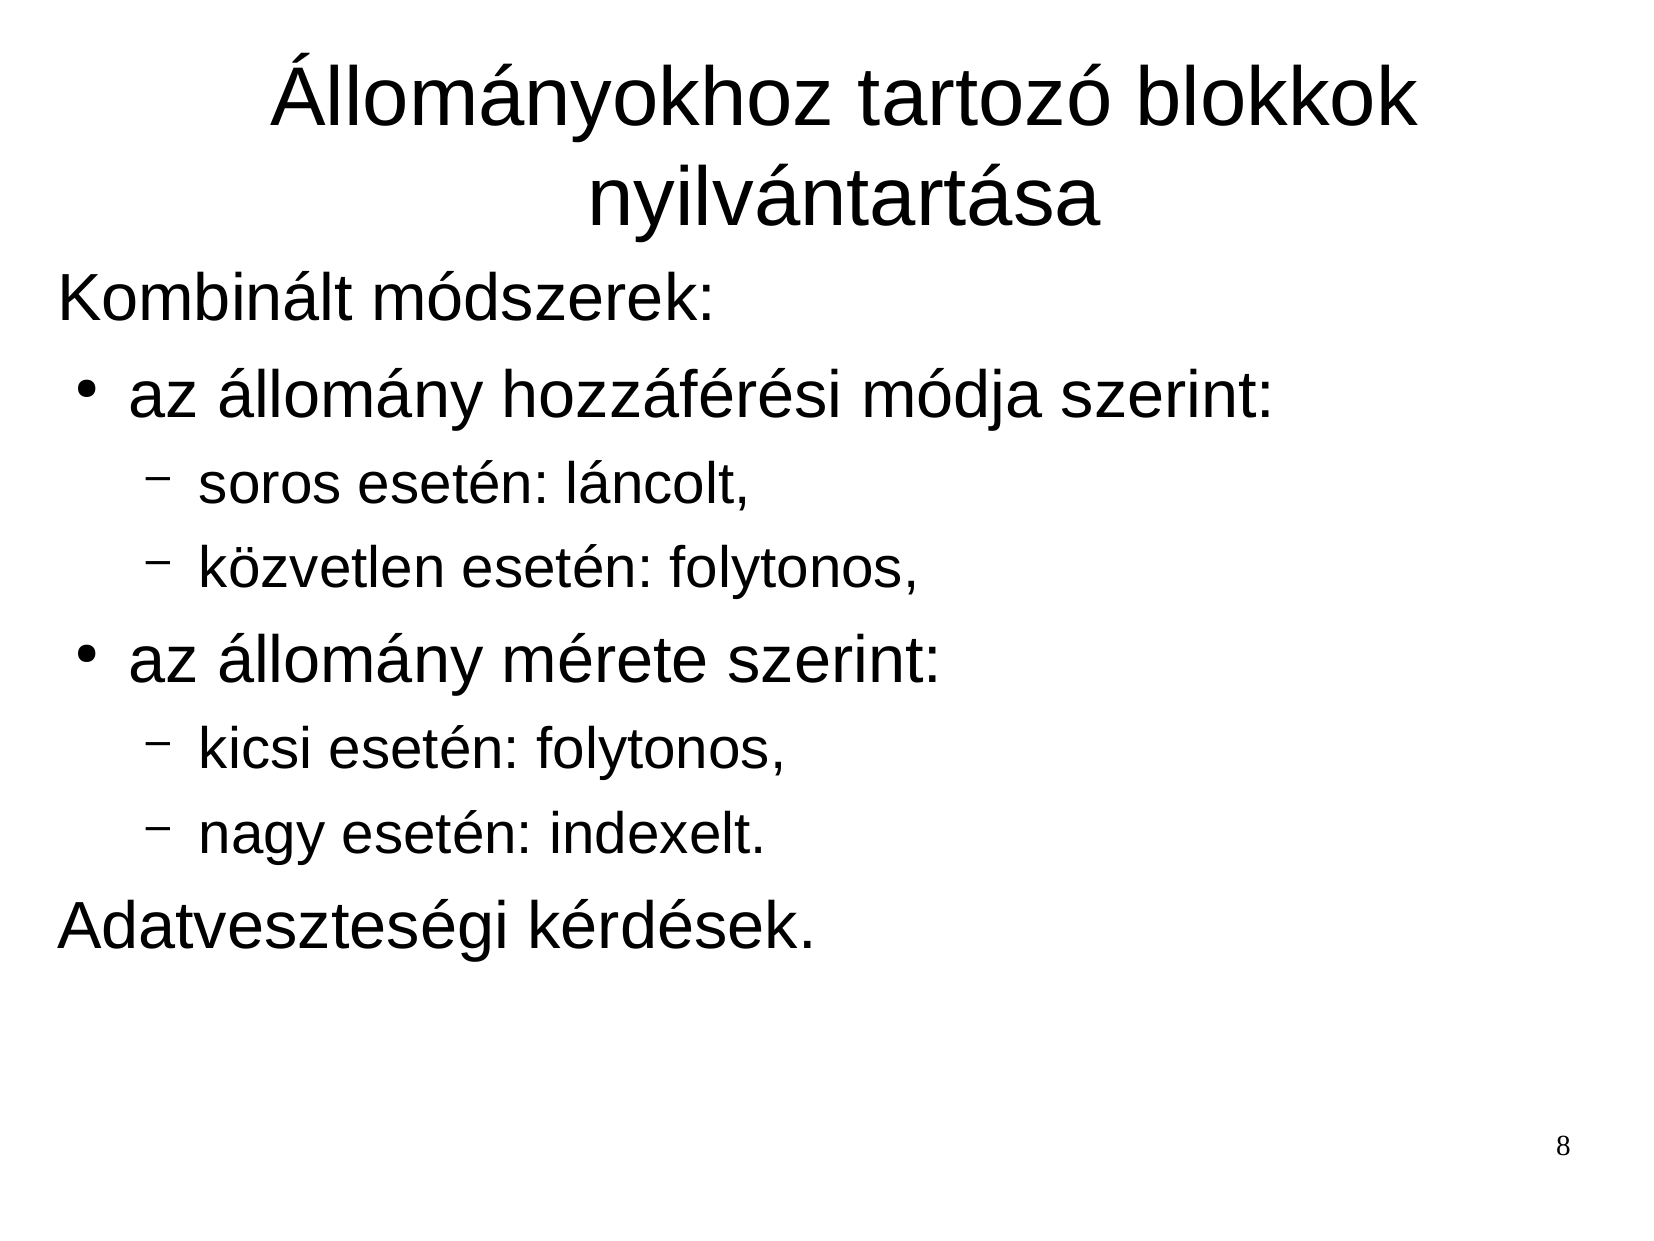

# Állományokhoz tartozó blokkok nyilvántartása
Kombinált módszerek:
az állomány hozzáférési módja szerint:
soros esetén: láncolt,
közvetlen esetén: folytonos,
az állomány mérete szerint:
kicsi esetén: folytonos,
nagy esetén: indexelt.
Adatveszteségi kérdések.
8